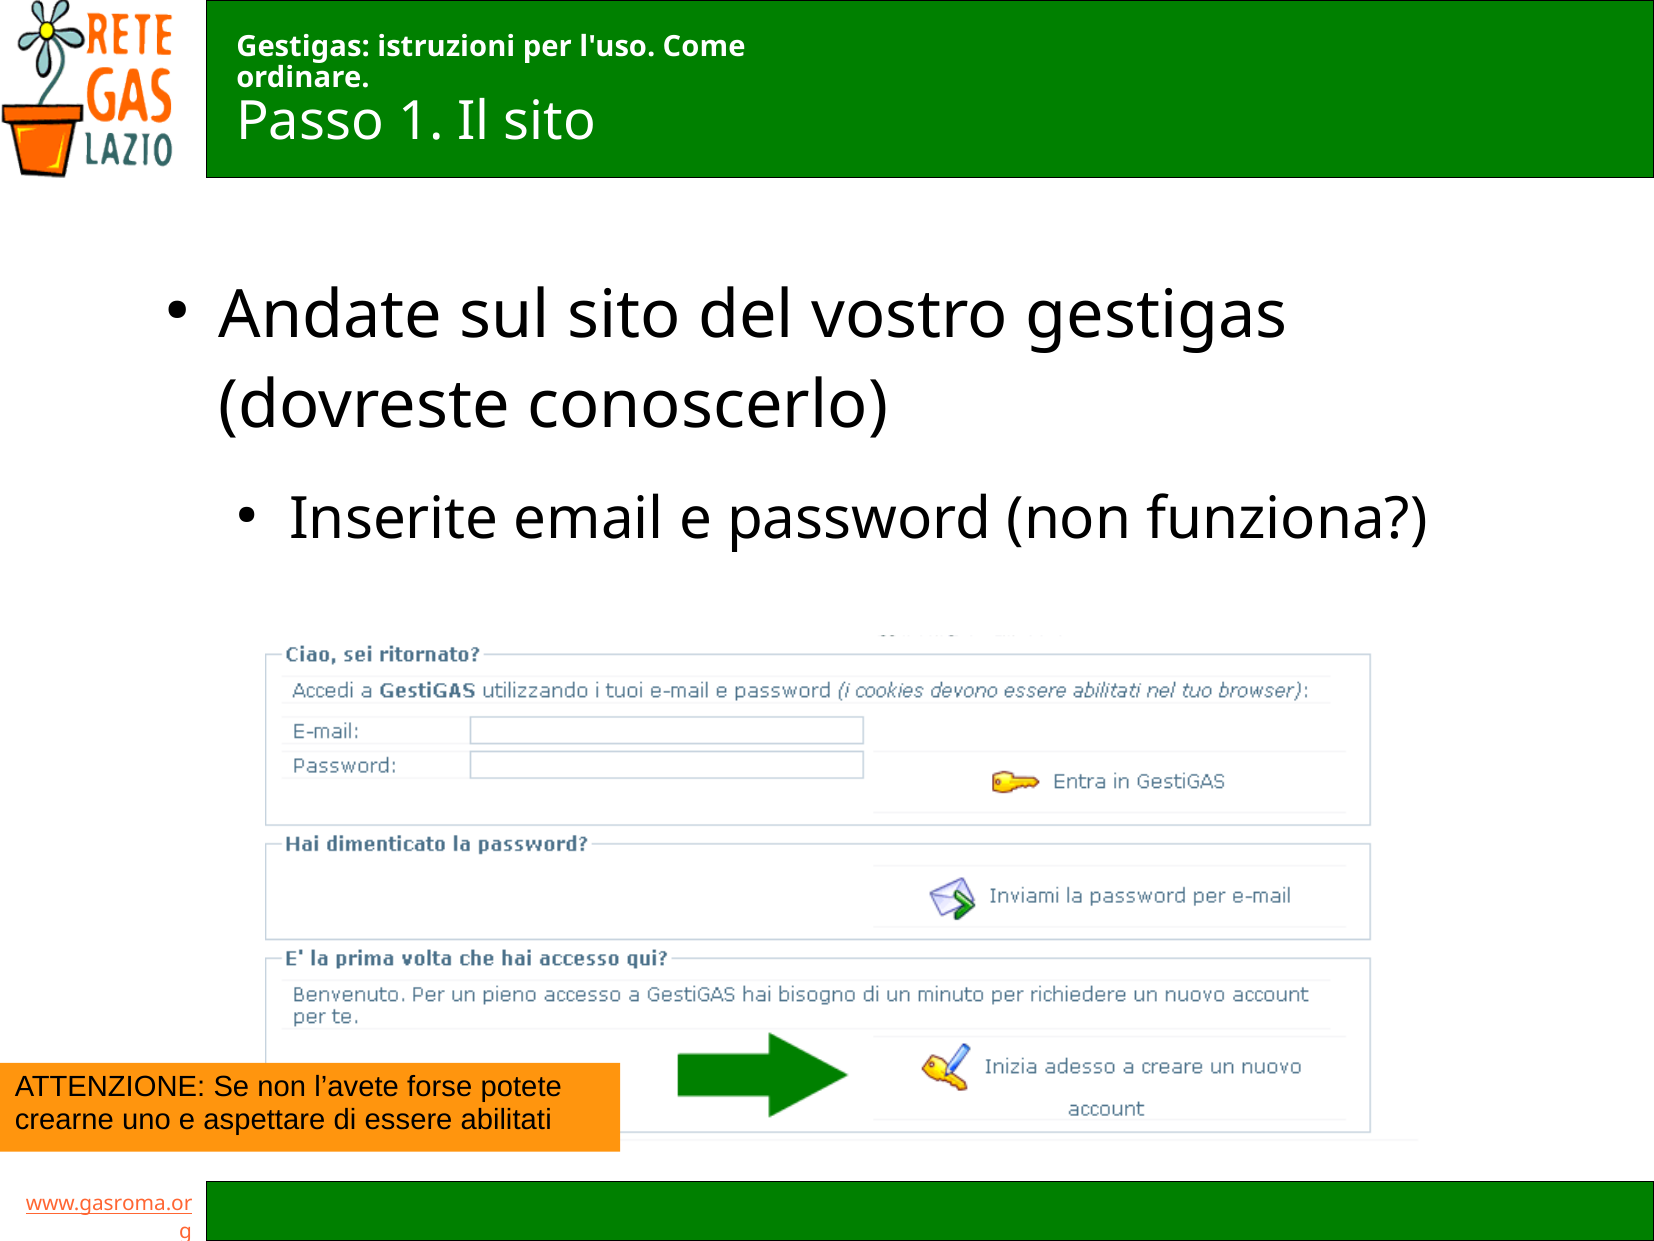

Gestigas: istruzioni per l'uso. Come ordinare.
# Passo 1. Il sito
Andate sul sito del vostro gestigas (dovreste conoscerlo)
Inserite email e password (non funziona?)
ATTENZIONE: Se non l’avete forse potete crearne uno e aspettare di essere abilitati